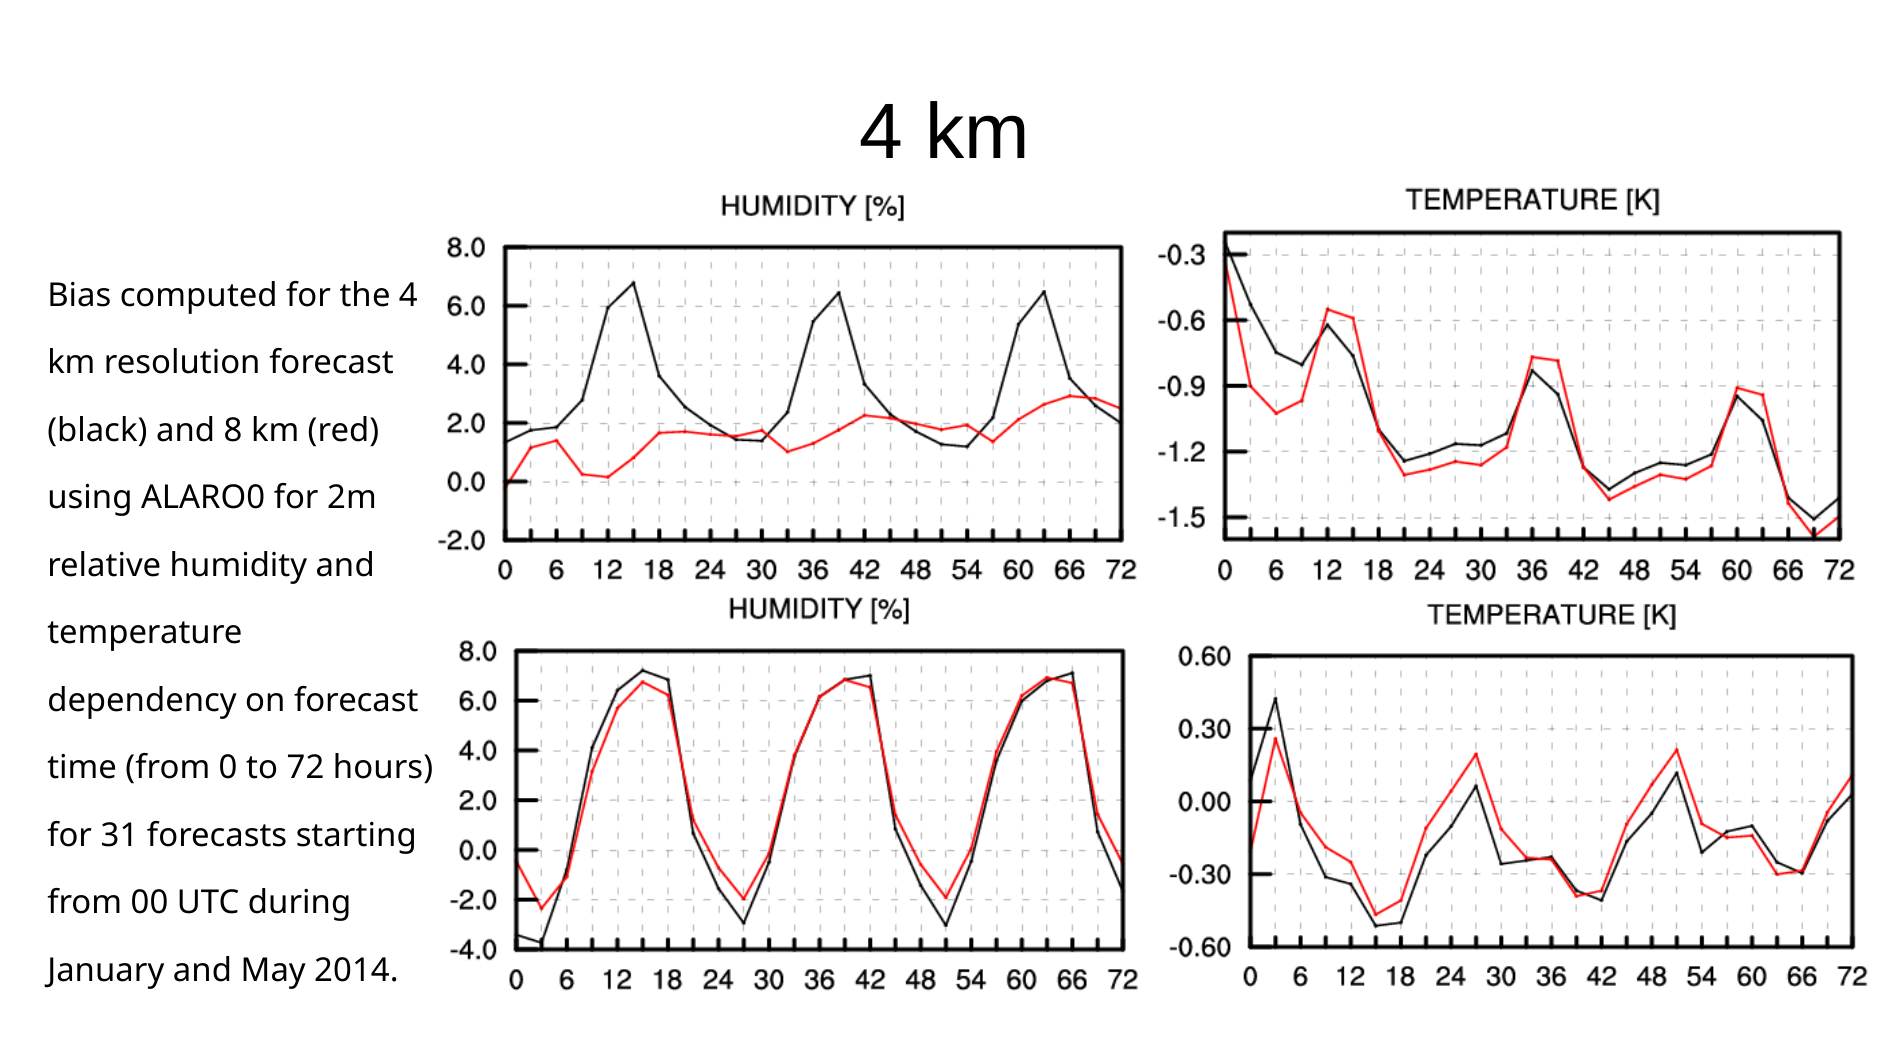

# 4 km
Bias computed for the 4 km resolution forecast (black) and 8 km (red) using ALARO0 for 2m relative humidity and temperature dependency on forecast time (from 0 to 72 hours) for 31 forecasts starting from 00 UTC during January and May 2014.